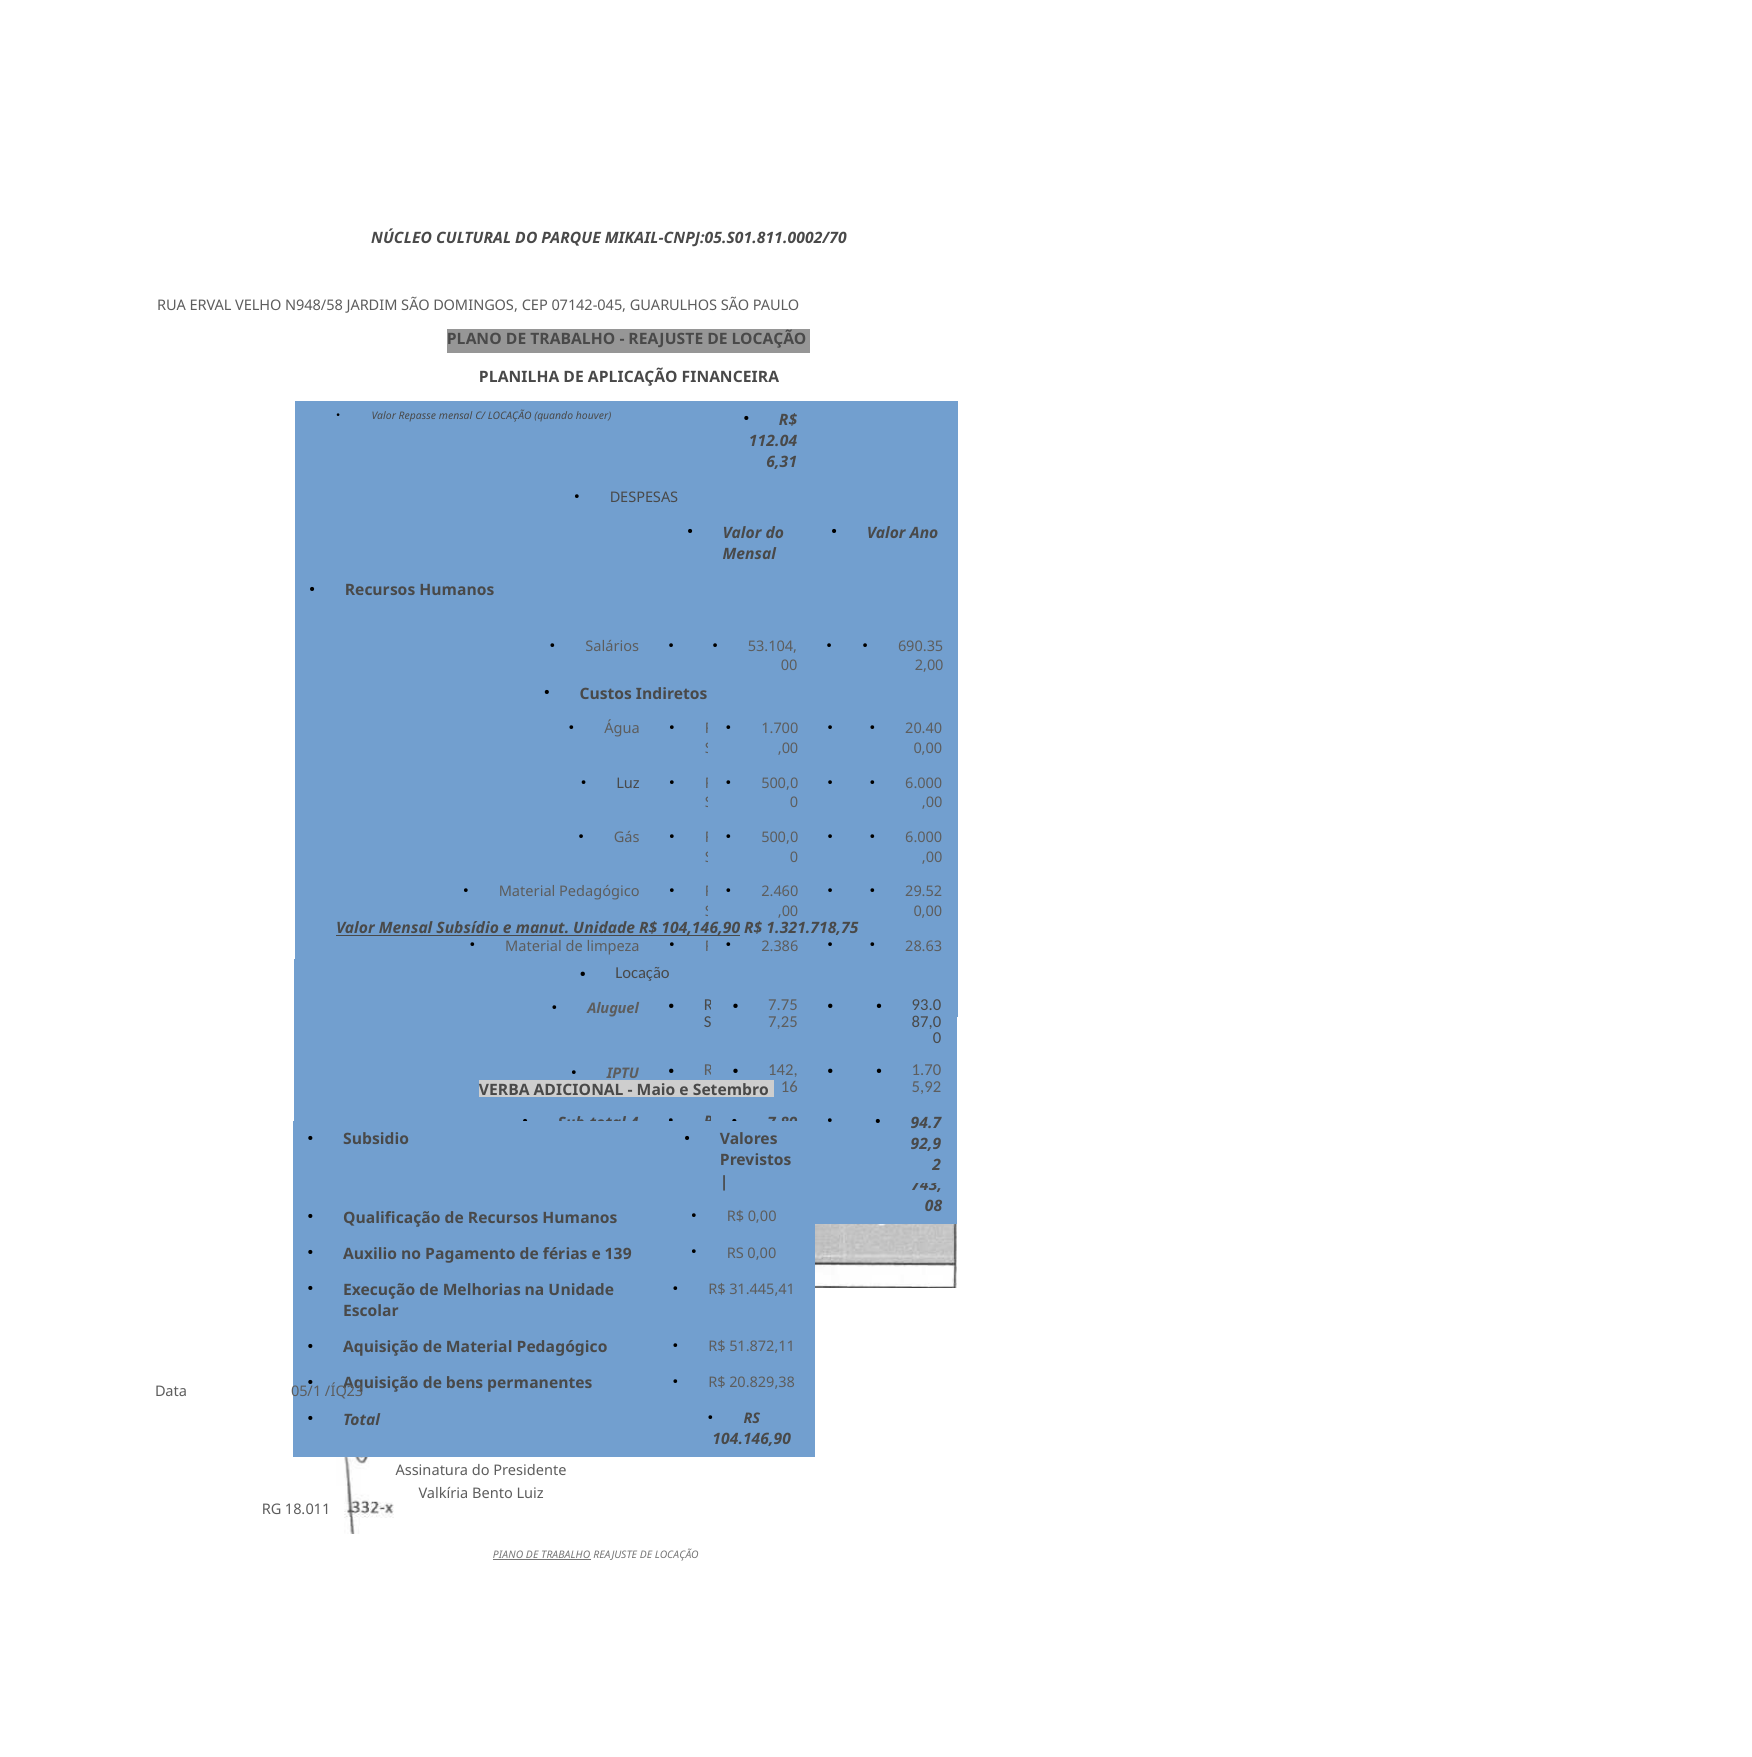

NÚCLEO CULTURAL DO PARQUE MIKAIL-CNPJ:05.S01.811.0002/70
RUA ERVAL VELHO N948/58 JARDIM SÃO DOMINGOS, CEP 07142-045, GUARULHOS SÃO PAULO
PLANO DE TRABALHO - REAJUSTE DE LOCAÇÃO
PLANILHA DE APLICAÇÃO FINANCEIRA
| Valor Repasse mensal C/ LOCAÇÃO (quando houver) | | R$ 112.046,31 | | |
| --- | --- | --- | --- | --- |
| DESPESAS | | | | |
| | Valor do Mensal | | Valor Ano | |
| Recursos Humanos | | | | |
| Salários | RS | 53.104,00 | R$ | 690.352,00 |
| Benefícios | RS | 4.007,86 | R$ | 48.094,32 |
| Encargos Trabalhistas | RS | 18.851,92 | R$ | 245.074,96 |
| Sub-total 11) | R$ | 75.963,78 | R$ | 983.521,28 |
| | | | | |
| Provisão {21,57 sobre base FGTS) | RS | 11.454,53 | RS | 137.454,39 |
| Sub-total (2) | RS | 11.454,53 | Rí | 137.454,39 |
| Custos Indiretos | | | | |
| --- | --- | --- | --- | --- |
| Água | RS | 1.700,00 | RS | 20.400,00 |
| Luz | RS | 500,00 | R$ | 6.000,00 |
| Gás | RS | 500,00 | R$ | 6.000,00 |
| Material Pedagógico | RS | 2.460,00 | R$ | 29.520,00 |
| Material de limpeza | RS | 2.386,40 | RS | 28.636,80 |
| Telefone | RS | 671,74 | RS | 8.060,88 |
| Contabilidade | RS | 2.500,00 | RS | 30.000,00 |
| Pequenas Manutenções da unidade | RS | 6.010,45 | RS | 72.125,40 |
| Sub-total 3 | RS | 16.728,59 | RS | 200.743,08 |
Valor Mensal Subsídio e manut. Unidade R$ 104,146,90 R$ 1.321.718,75
| Locação | | | | |
| --- | --- | --- | --- | --- |
| Aluguel | RS | 7.757,25 | RS | 93.087,00 |
| IPTU | R$ | 142,16 | R$ | 1.705,92 |
| Sub-total 4 | RS | 7.899,41 | RS | 94.792,92 |
VERBA ADICIONAL - Maio e Setembro
| Subsidio | Valores Previstos | |
| --- | --- |
| Qualificação de Recursos Humanos | R$ 0,00 |
| Auxilio no Pagamento de férias e 139 | RS 0,00 |
| Execução de Melhorias na Unidade Escolar | R$ 31.445,41 |
| Aquisição de Material Pedagógico | R$ 51.872,11 |
| Aquisição de bens permanentes | R$ 20.829,38 |
| Total | RS 104.146,90 |
Data
05/1 /ÍQ23
Assinatura do Presidente Valkíria Bento Luiz
RG 18.011
PIANO DE TRABALHO REAJUSTE DE LOCAÇÃO